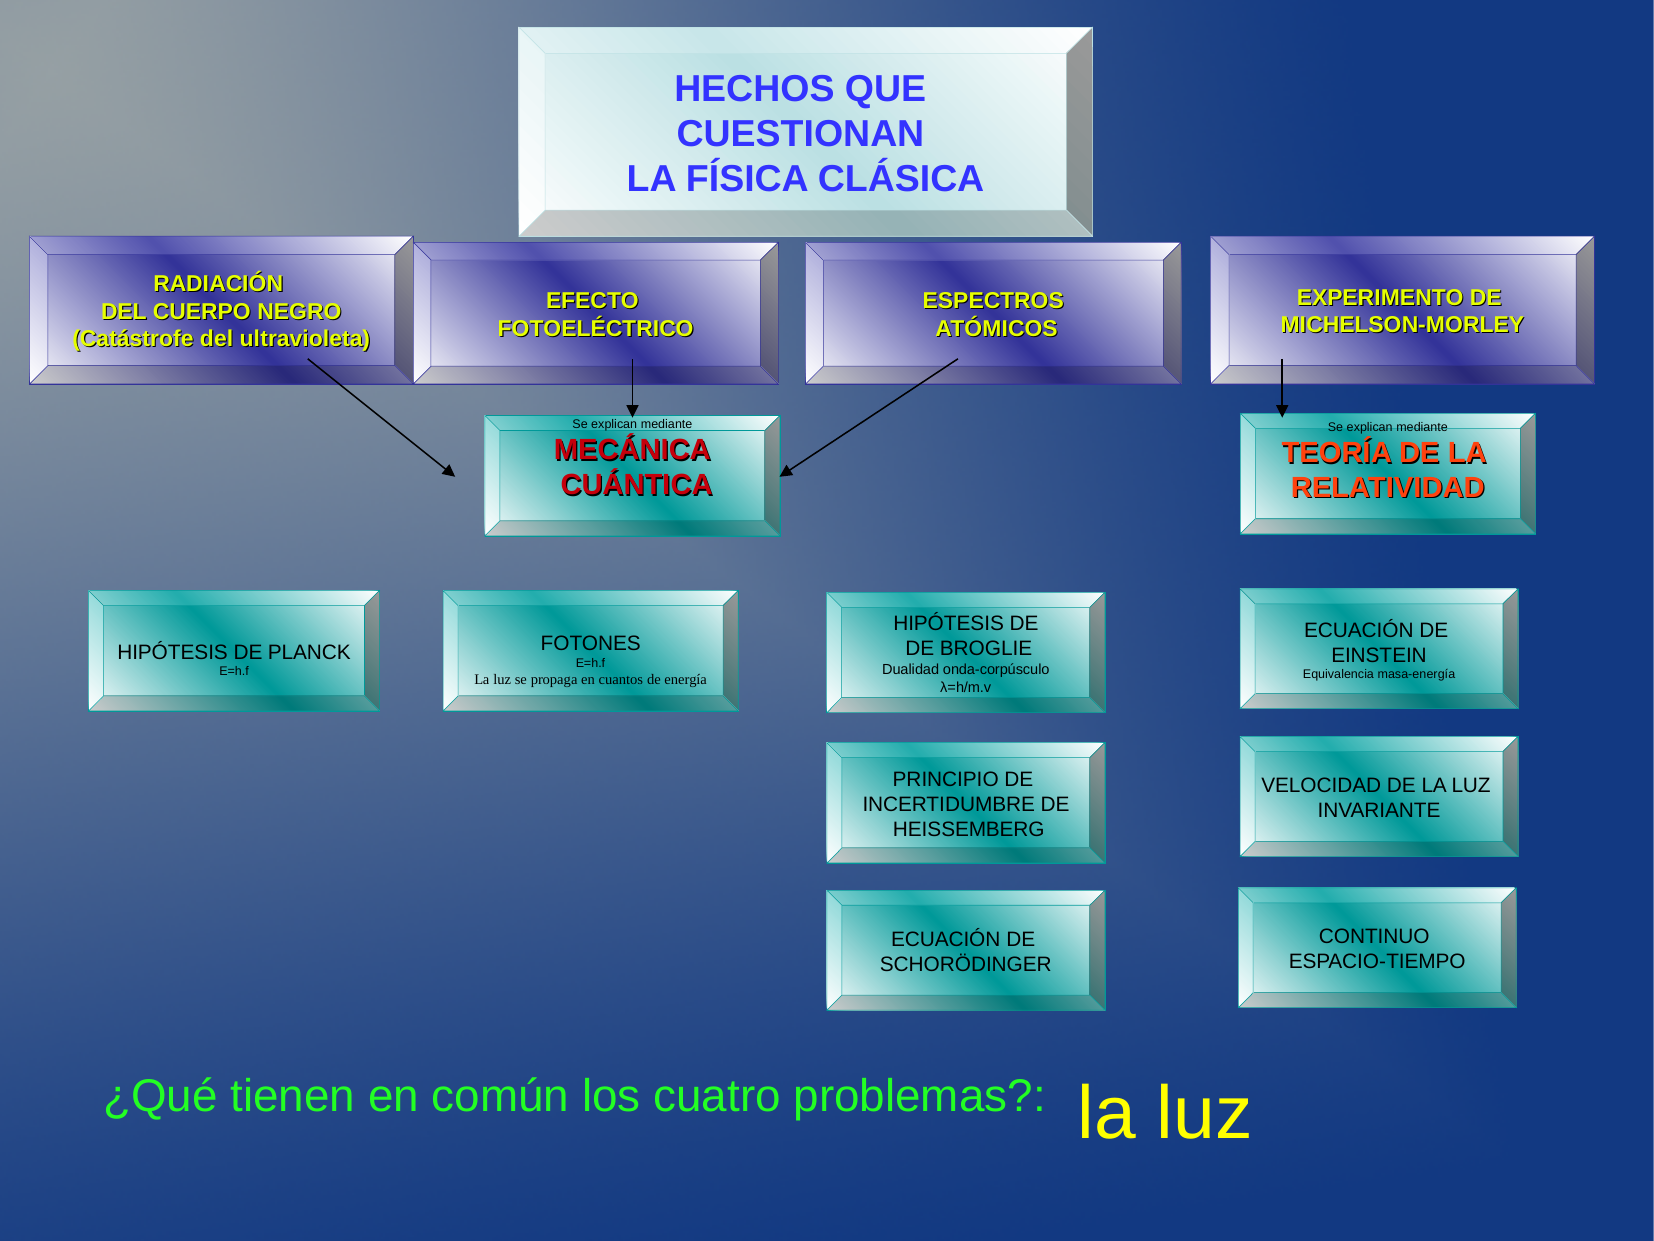

HECHOS QUE
CUESTIONAN
LA FÍSICA CLÁSICA
RADIACIÓN
DEL CUERPO NEGRO
(Catástrofe del ultravioleta)
EXPERIMENTO DE
MICHELSON-MORLEY
EFECTO
FOTOELÉCTRICO
ESPECTROS
 ATÓMICOS
Se explican mediante
TEORÍA DE LA
RELATIVIDAD
Se explican mediante
MECÁNICA
 CUÁNTICA
ECUACIÓN DE
EINSTEIN
Equivalencia masa-energía
HIPÓTESIS DE PLANCK
E=h.f
FOTONES
E=h.f
La luz se propaga en cuantos de energía
HIPÓTESIS DE
 DE BROGLIE
Dualidad onda-corpúsculo
λ=h/m.v
VELOCIDAD DE LA LUZ
INVARIANTE
PRINCIPIO DE
INCERTIDUMBRE DE
 HEISSEMBERG
CONTINUO
ESPACIO-TIEMPO
ECUACIÓN DE
SCHORÖDINGER
¿Qué tienen en común los cuatro problemas?:
la luz